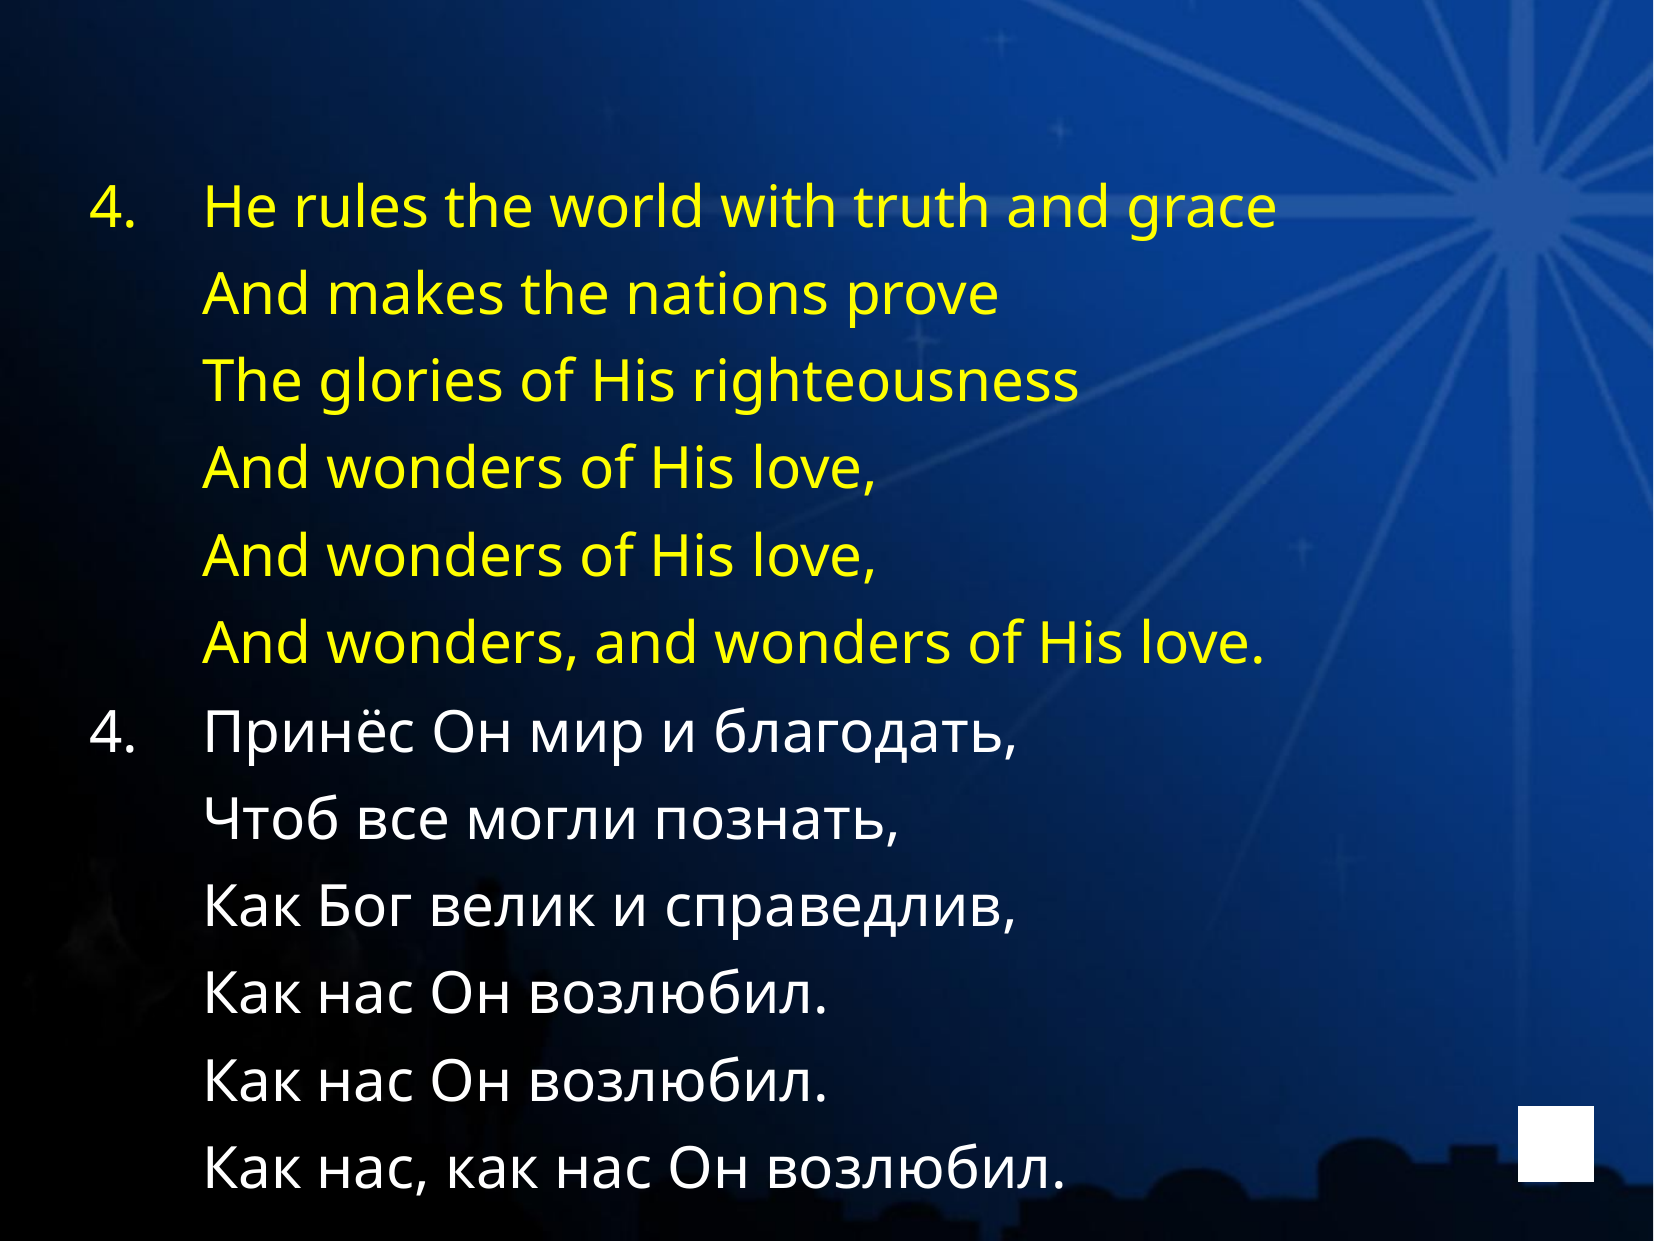

4.	He rules the world with truth and grace
	And makes the nations prove
	The glories of His righteousness
	And wonders of His love,
	And wonders of His love,
	And wonders, and wonders of His love.
4.	Принёс Он мир и благодать,
	Чтоб все могли познать,
	Как Бог велик и справедлив,
	Как нас Он возлюбил.
	Как нас Он возлюбил.
	Как нас, как нас Он возлюбил.